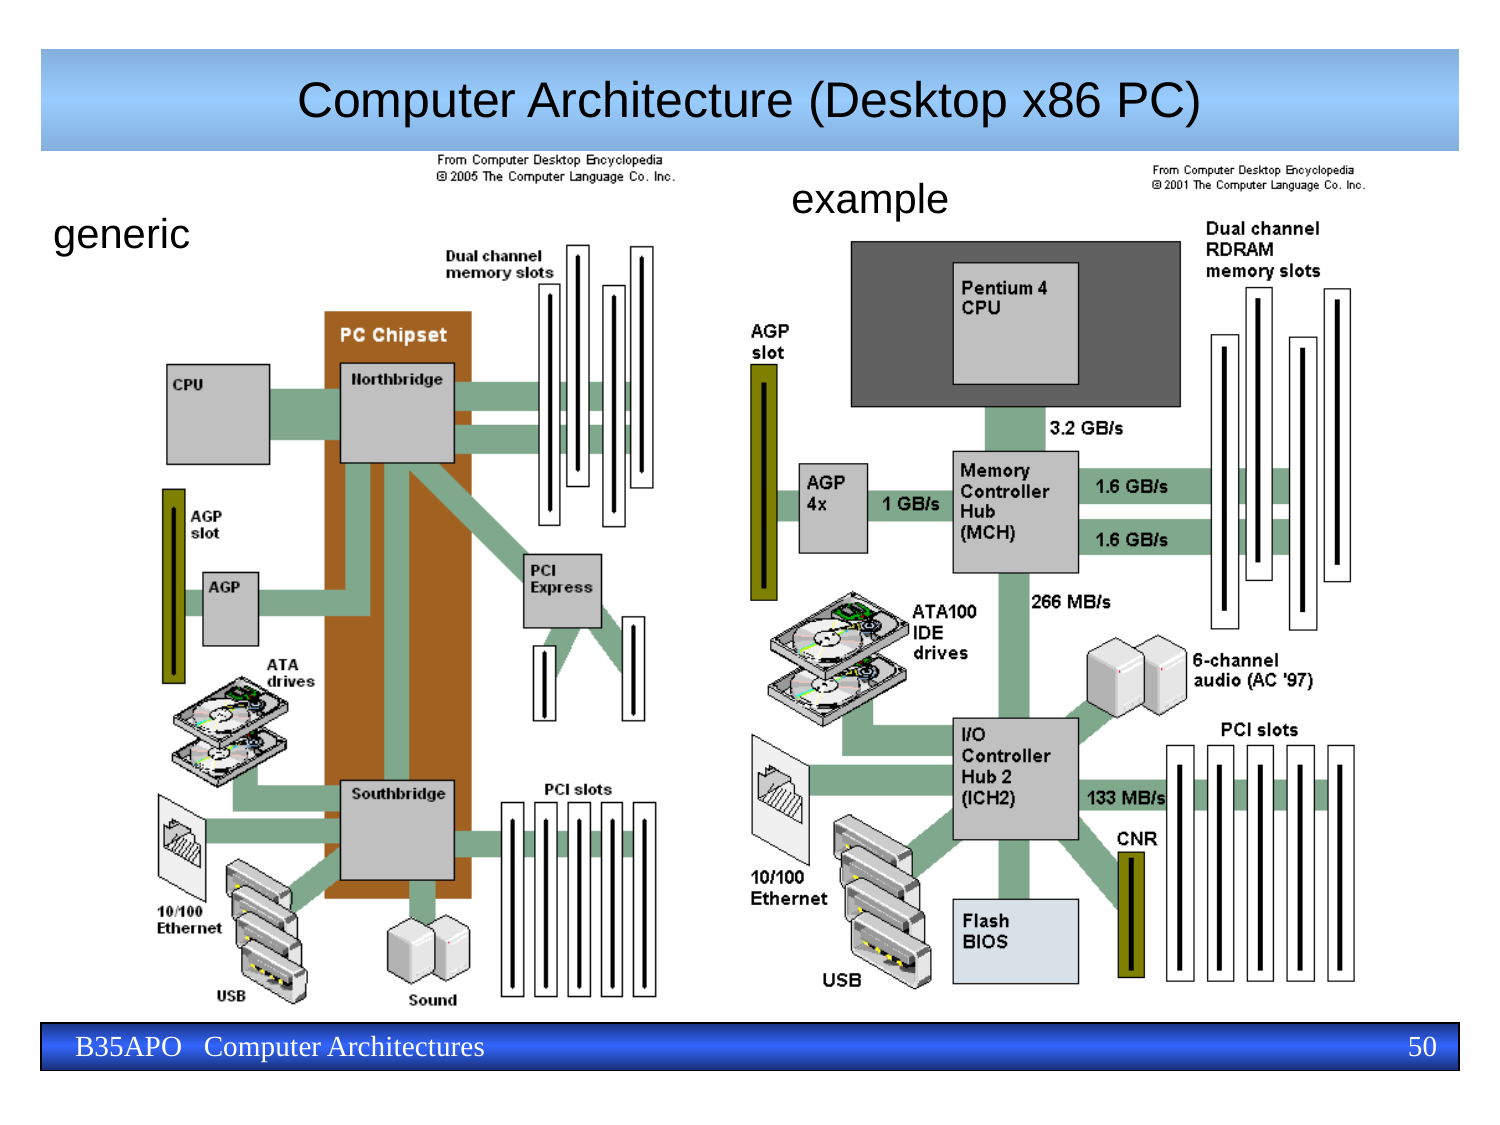

# Computer Architecture (Desktop x86 PC)
example
generic
B35APO Computer Architectures
50